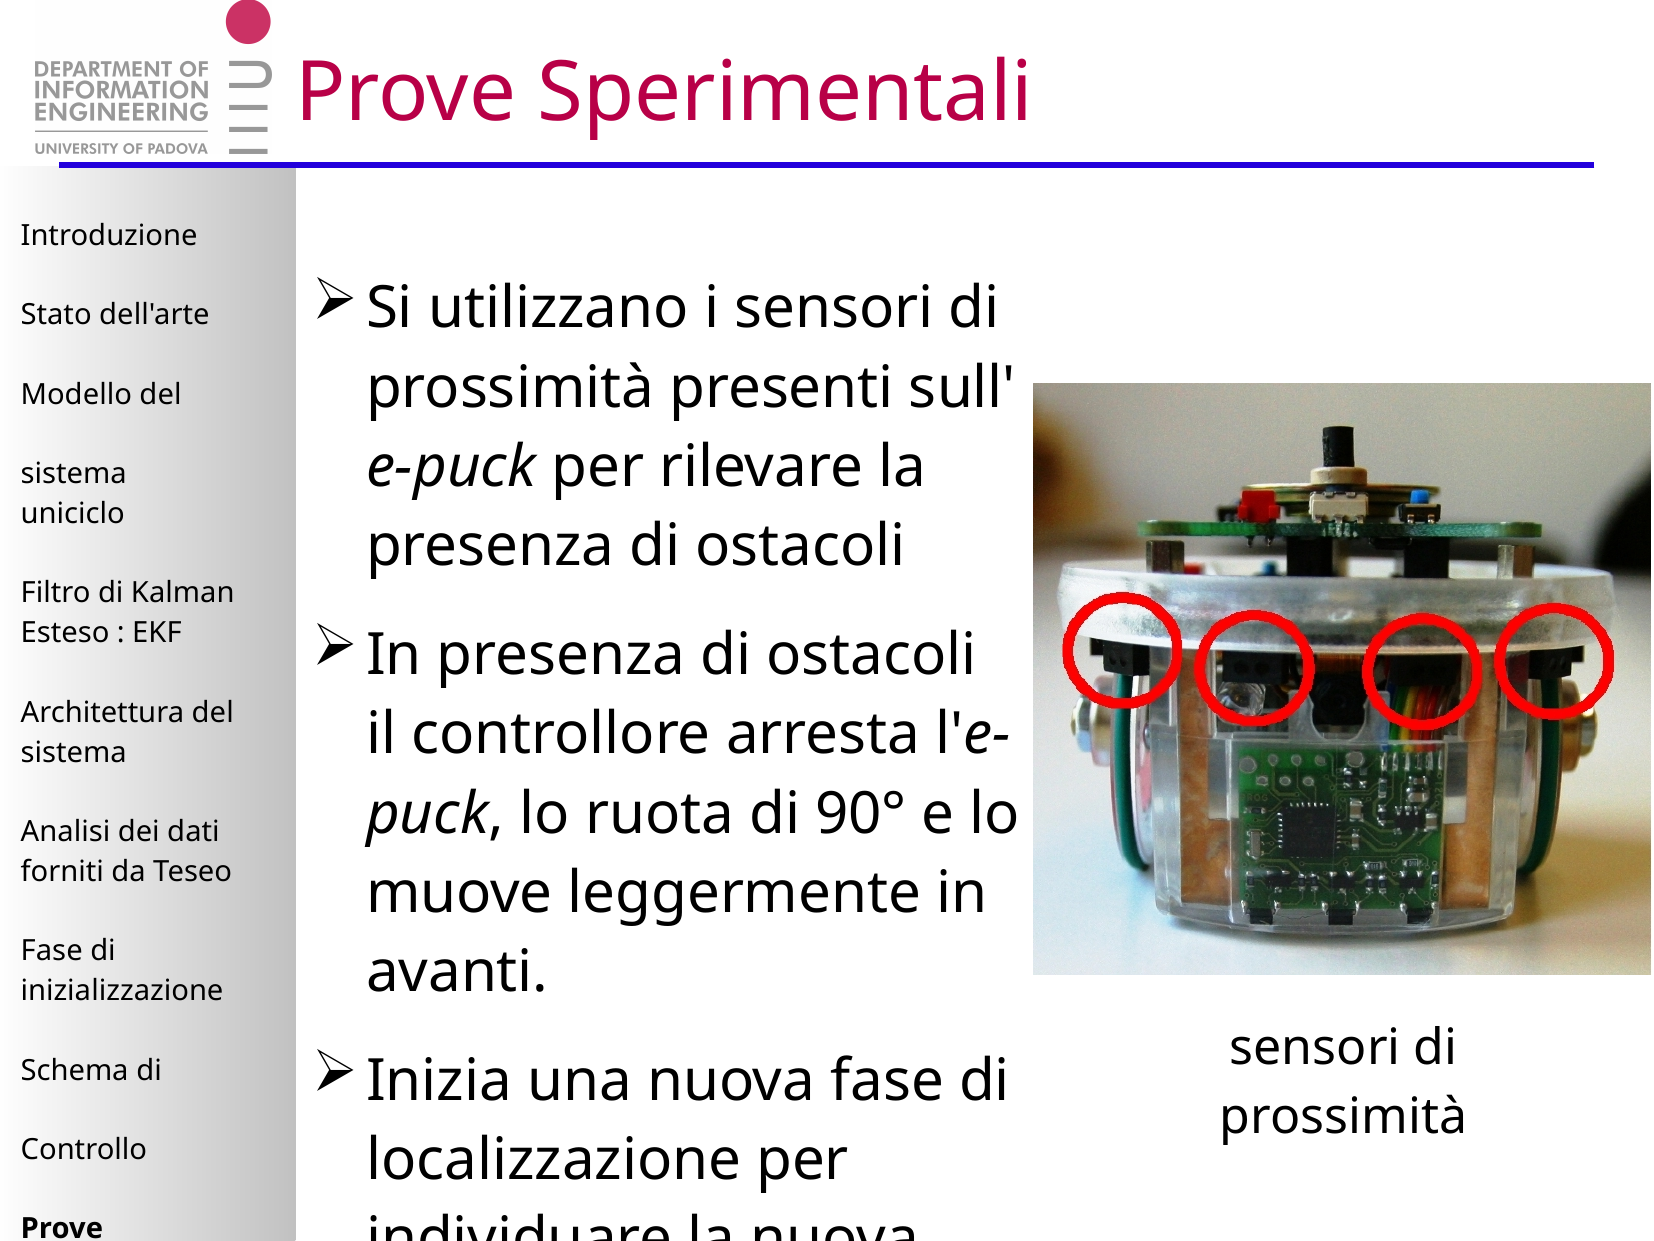

Prove Sperimentali
Introduzione
Stato dell'arte
Modello del sistema
uniciclo
Filtro di Kalman
Esteso : EKF
Architettura del
sistema
Analisi dei dati
forniti da Teseo
Fase di
inizializzazione
Schema di Controllo
Prove Sperimentali
Conclusioni
Sviluppi futuri
# Si utilizzano i sensori di prossimità presenti sull' e-puck per rilevare la presenza di ostacoli
In presenza di ostacoli il controllore arresta l'e-puck, lo ruota di 90° e lo muove leggermente in avanti.
Inizia una nuova fase di localizzazione per individuare la nuova traiettoria verso il target.
sensori di prossimità